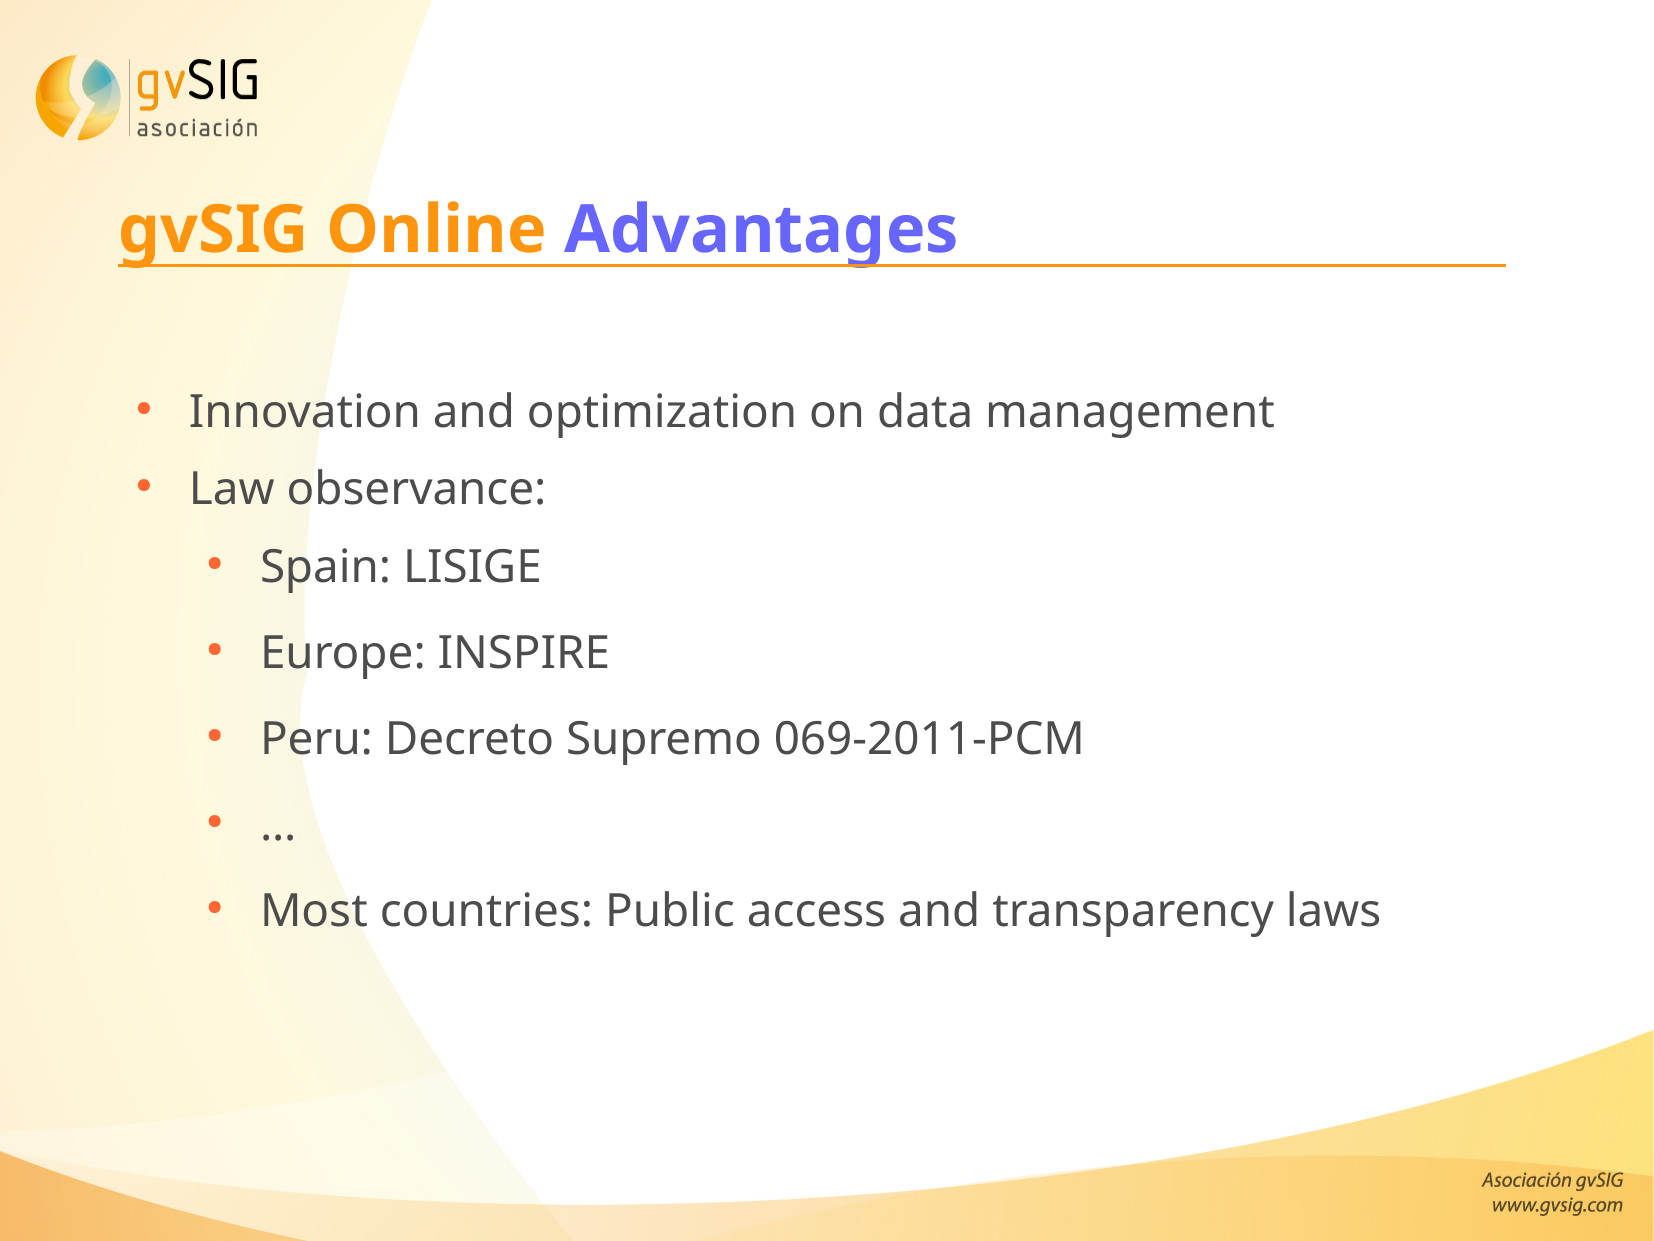

# gvSIG Online Advantages
Innovation and optimization on data management
Law observance:
Spain: LISIGE
Europe: INSPIRE
Peru: Decreto Supremo 069-2011-PCM
…
Most countries: Public access and transparency laws